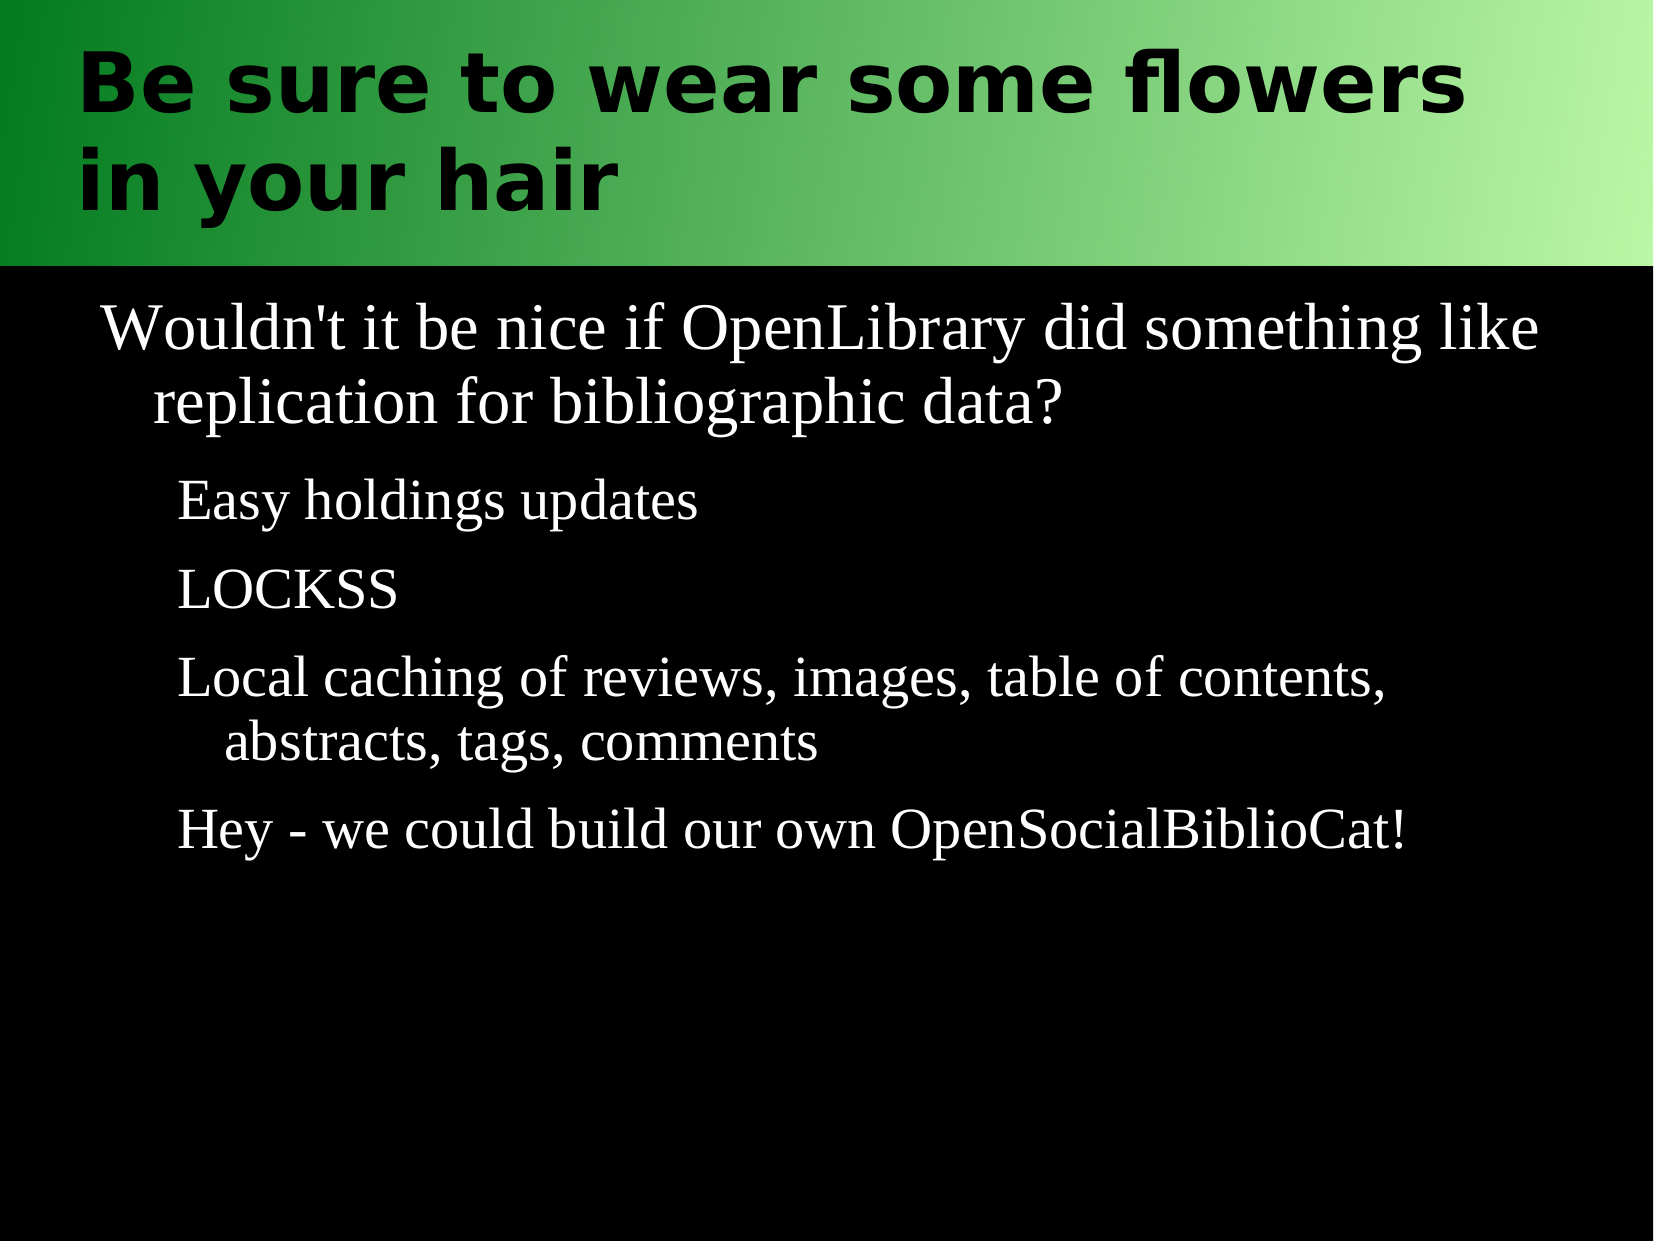

# Be sure to wear some flowers in your hair
Wouldn't it be nice if OpenLibrary did something like replication for bibliographic data?
Easy holdings updates
LOCKSS
Local caching of reviews, images, table of contents, abstracts, tags, comments
Hey - we could build our own OpenSocialBiblioCat!